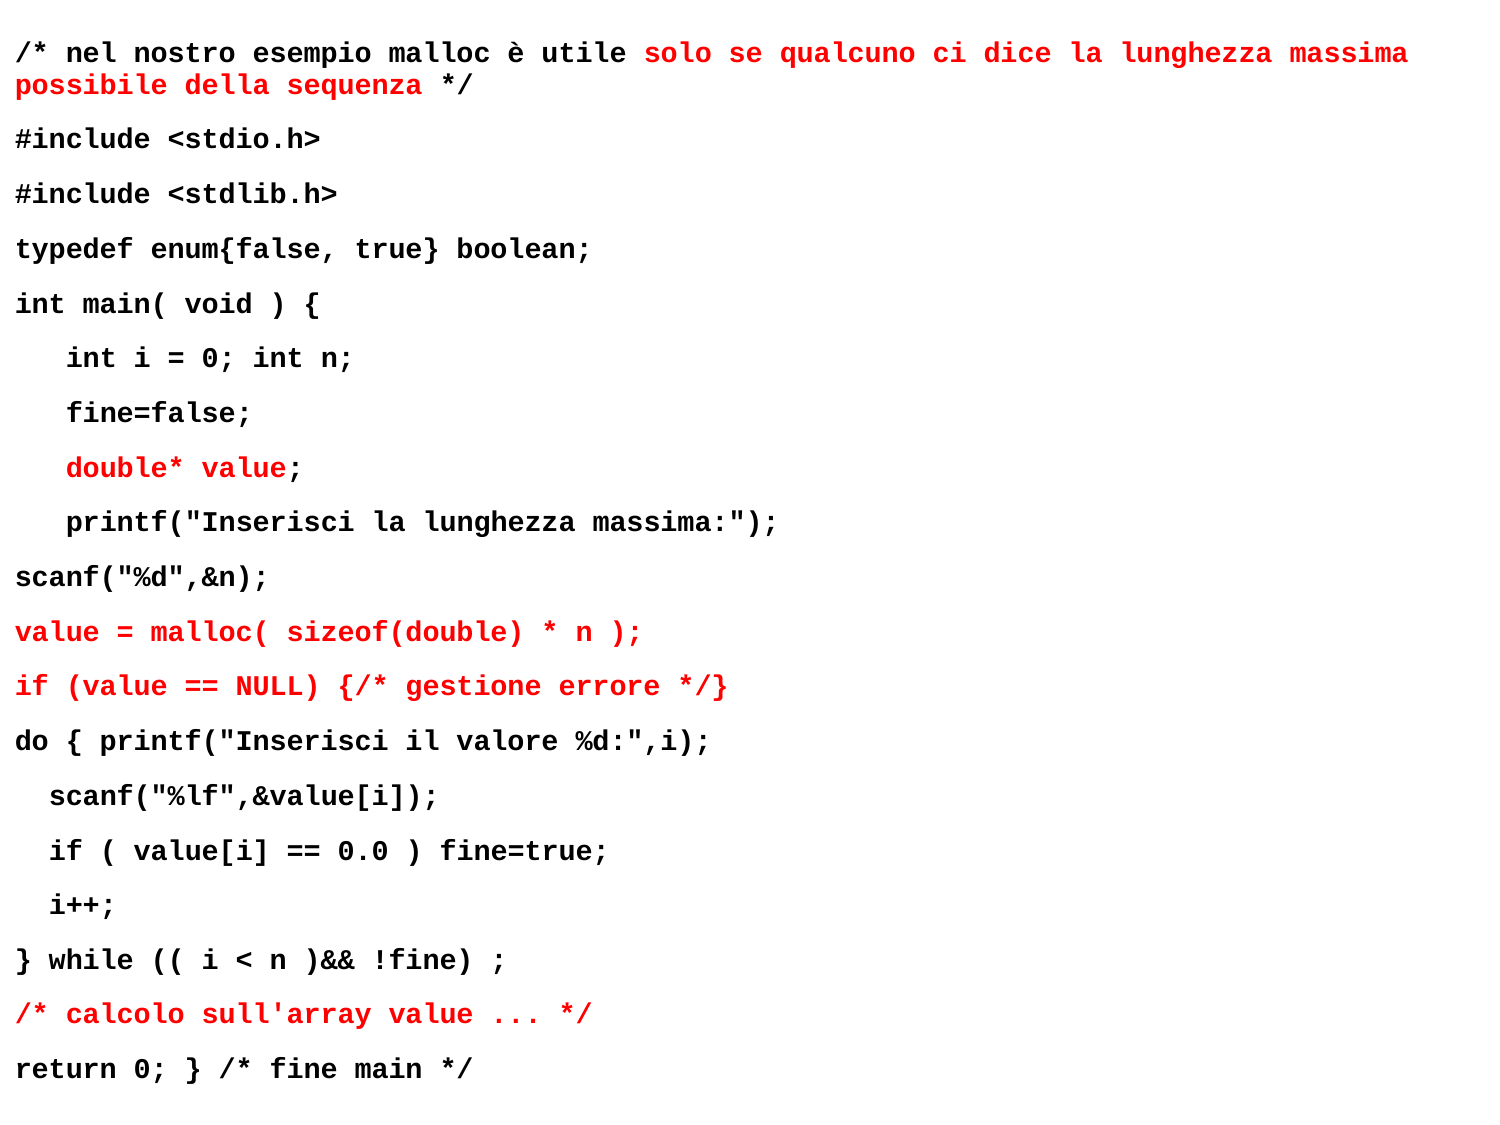

# /* nel nostro esempio malloc è utile solo se qualcuno ci dice la lunghezza massima possibile della sequenza */
#include <stdio.h>
#include <stdlib.h>
typedef enum{false, true} boolean;
int main( void ) {
 int i = 0; int n;
 fine=false;
 double* value;
 printf("Inserisci la lunghezza massima:");
scanf("%d",&n);
value = malloc( sizeof(double) * n );
if (value == NULL) {/* gestione errore */}
do { printf("Inserisci il valore %d:",i);
 scanf("%lf",&value[i]);
 if ( value[i] == 0.0 ) fine=true;
 i++;
} while (( i < n )&& !fine) ;
/* calcolo sull'array value ... */
return 0; } /* fine main */